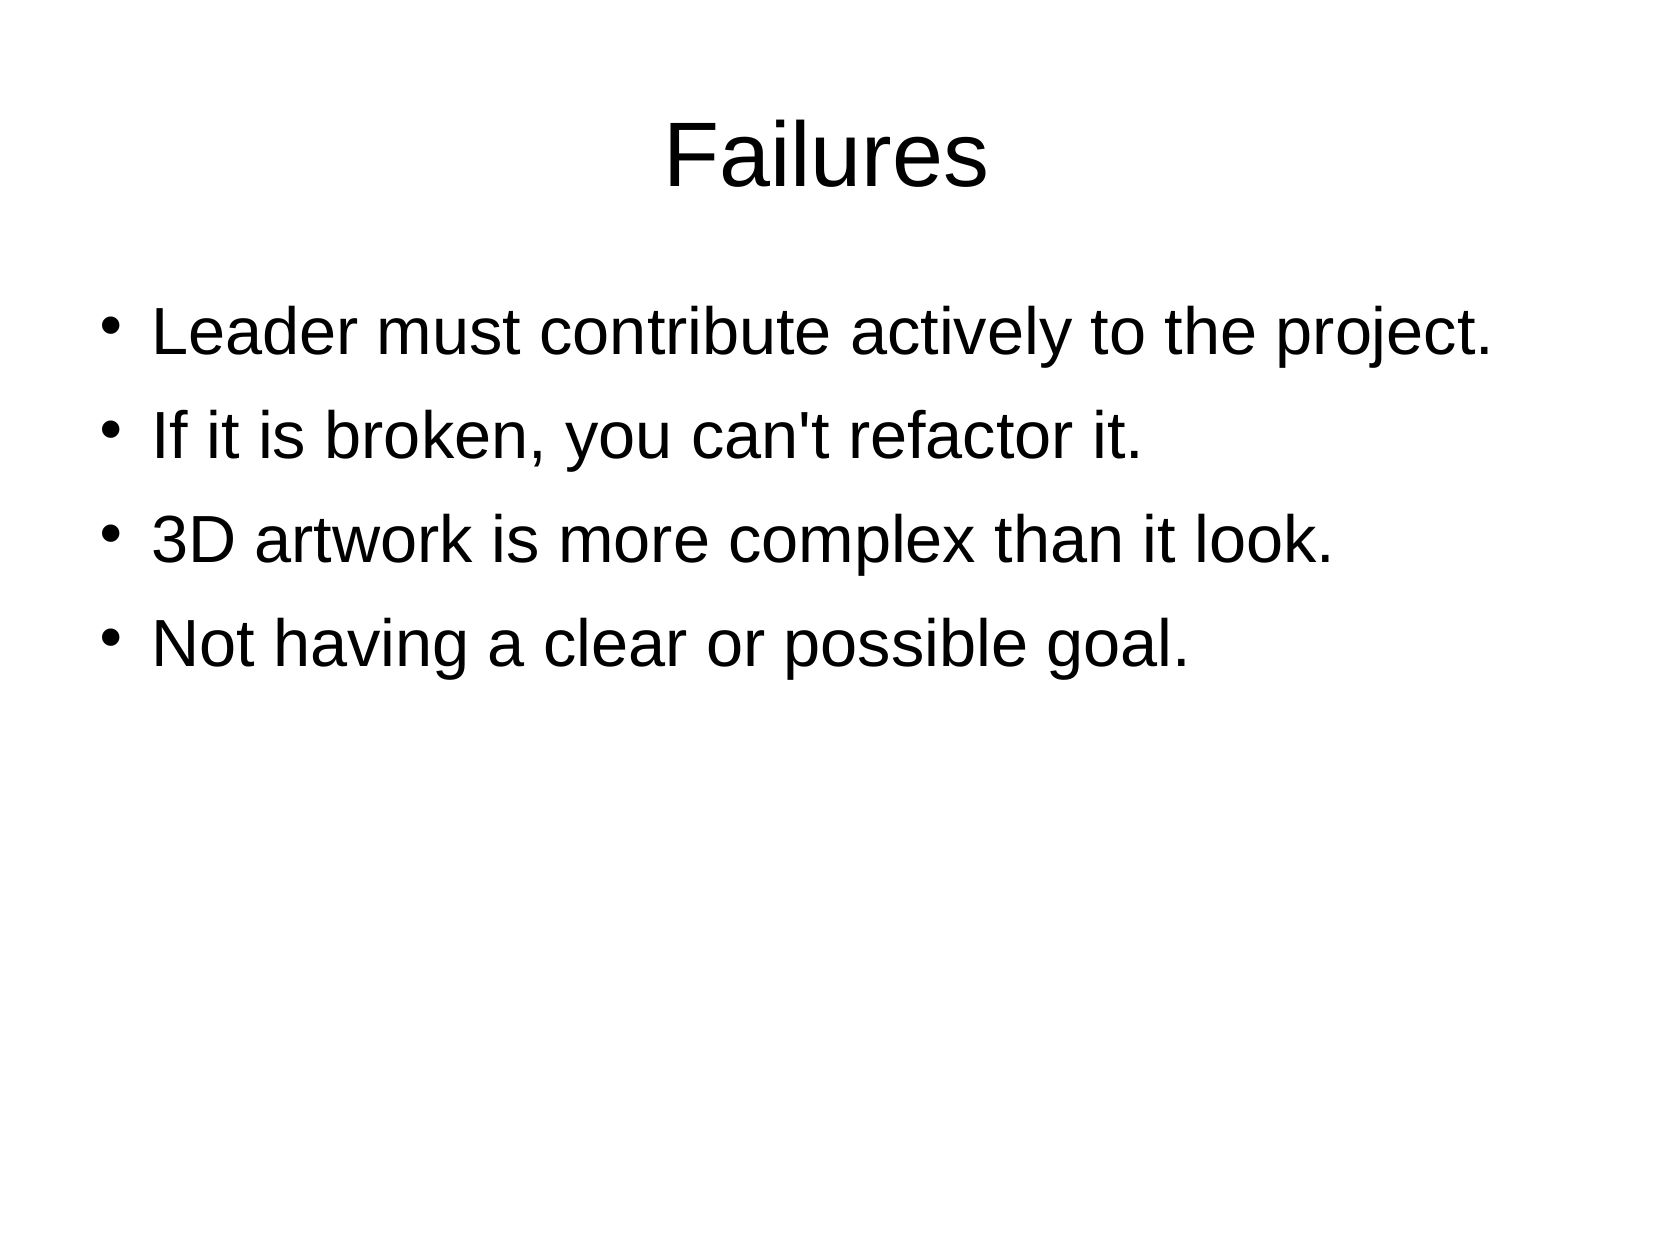

# Failures
Leader must contribute actively to the project.
If it is broken, you can't refactor it.
3D artwork is more complex than it look.
Not having a clear or possible goal.